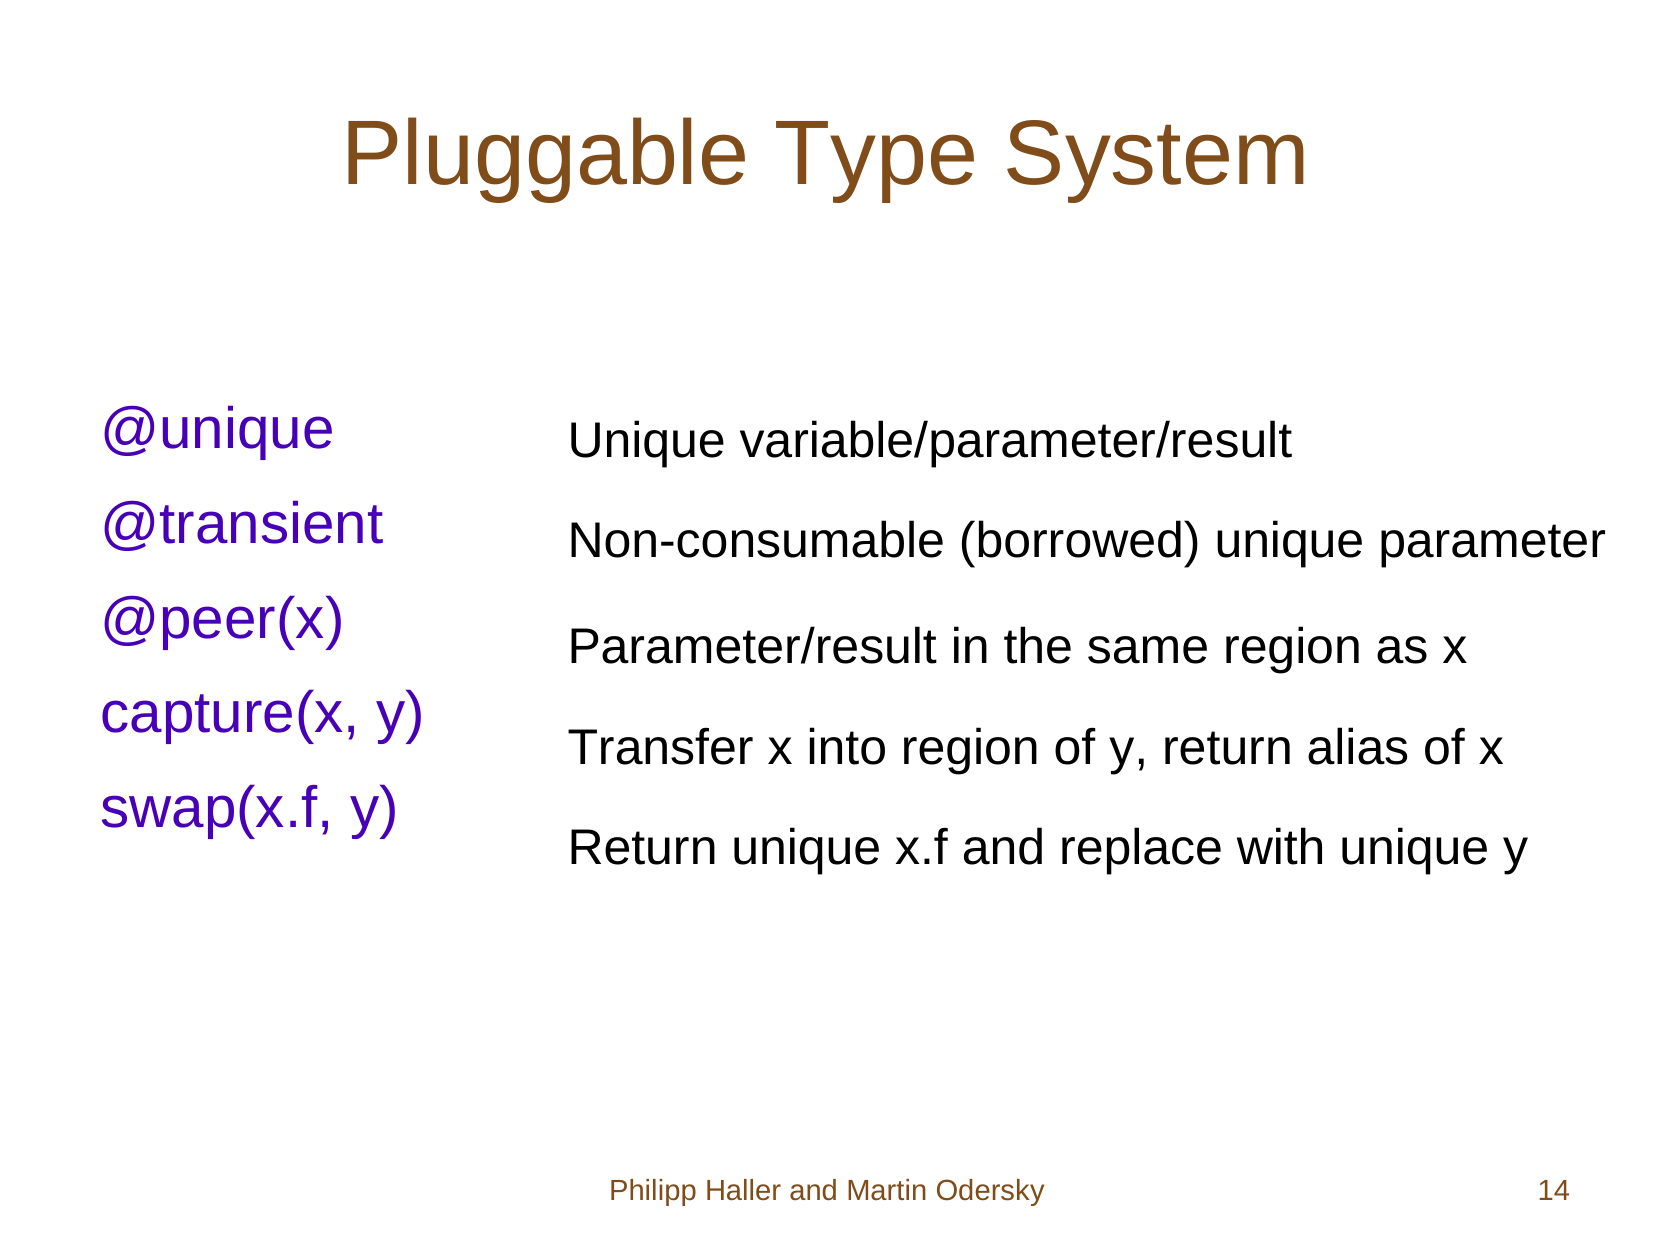

# Pluggable Type System
@unique
@transient
@peer(x)
capture(x, y)
swap(x.f, y)
Unique variable/parameter/result
Non-consumable (borrowed) unique parameter
Parameter/result in the same region as x
Transfer x into region of y, return alias of x
Return unique x.f and replace with unique y
Philipp Haller
14